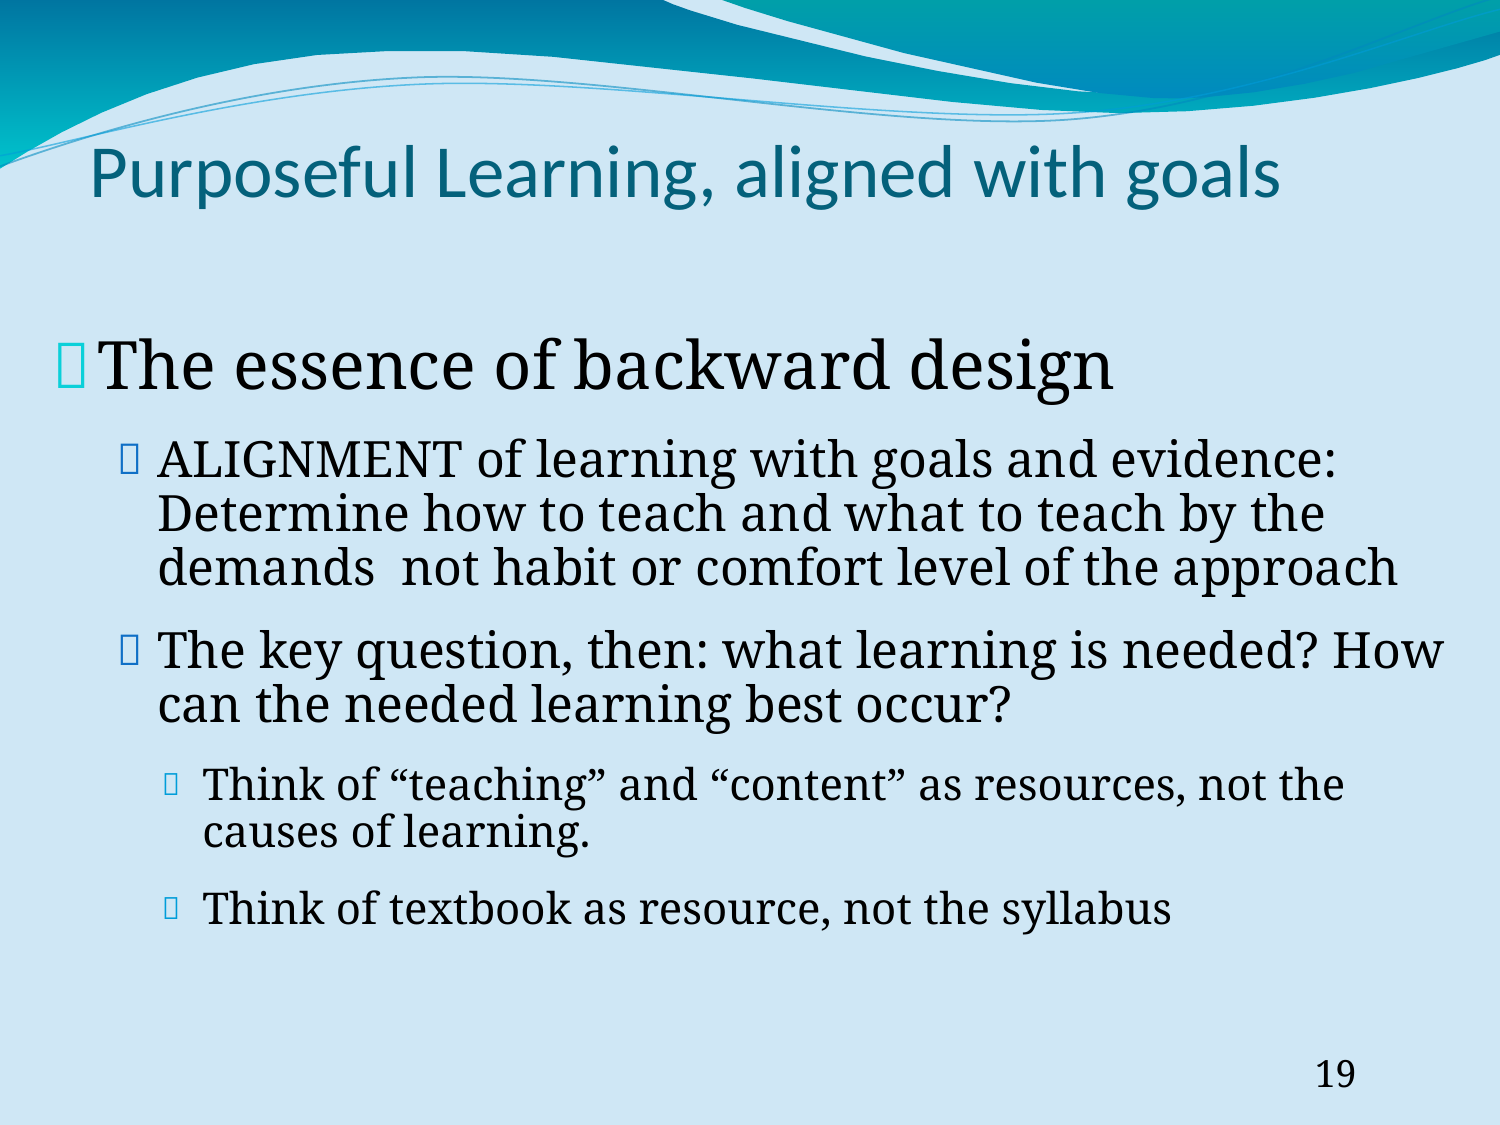

# Purposeful Learning, aligned with goals
The essence of backward design
ALIGNMENT of learning with goals and evidence: Determine how to teach and what to teach by the demands not habit or comfort level of the approach
The key question, then: what learning is needed? How can the needed learning best occur?
Think of “teaching” and “content” as resources, not the causes of learning.
Think of textbook as resource, not the syllabus